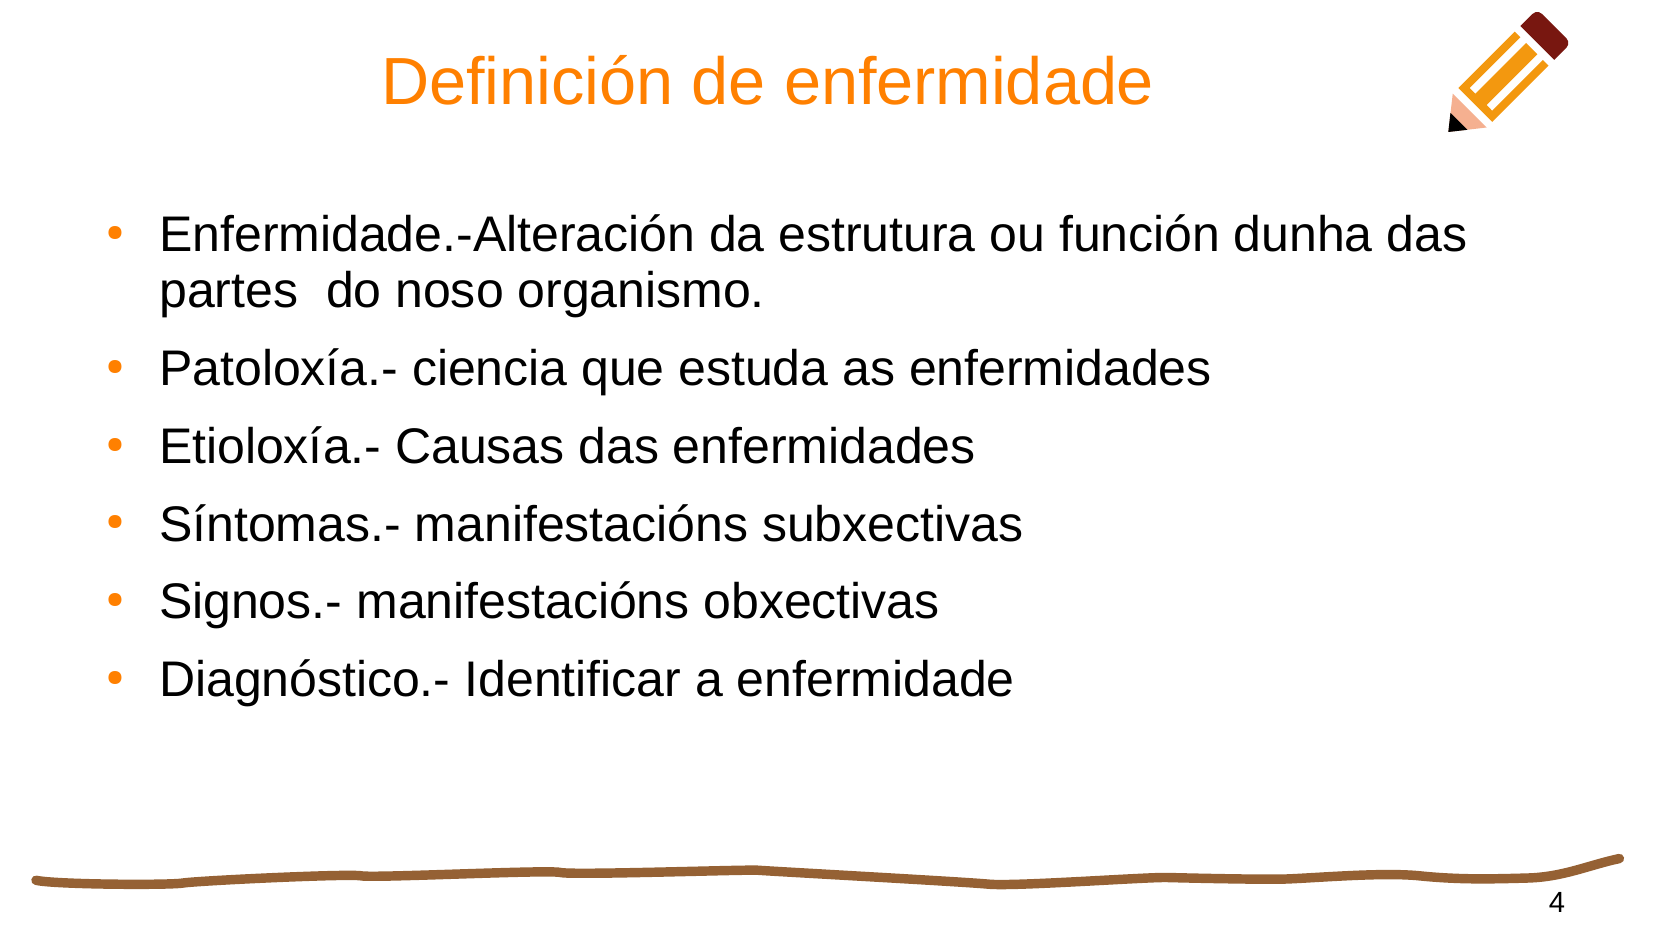

# Definición de enfermidade
Enfermidade.-Alteración da estrutura ou función dunha das partes do noso organismo.
Patoloxía.- ciencia que estuda as enfermidades
Etioloxía.- Causas das enfermidades
Síntomas.- manifestacións subxectivas
Signos.- manifestacións obxectivas
Diagnóstico.- Identificar a enfermidade
4